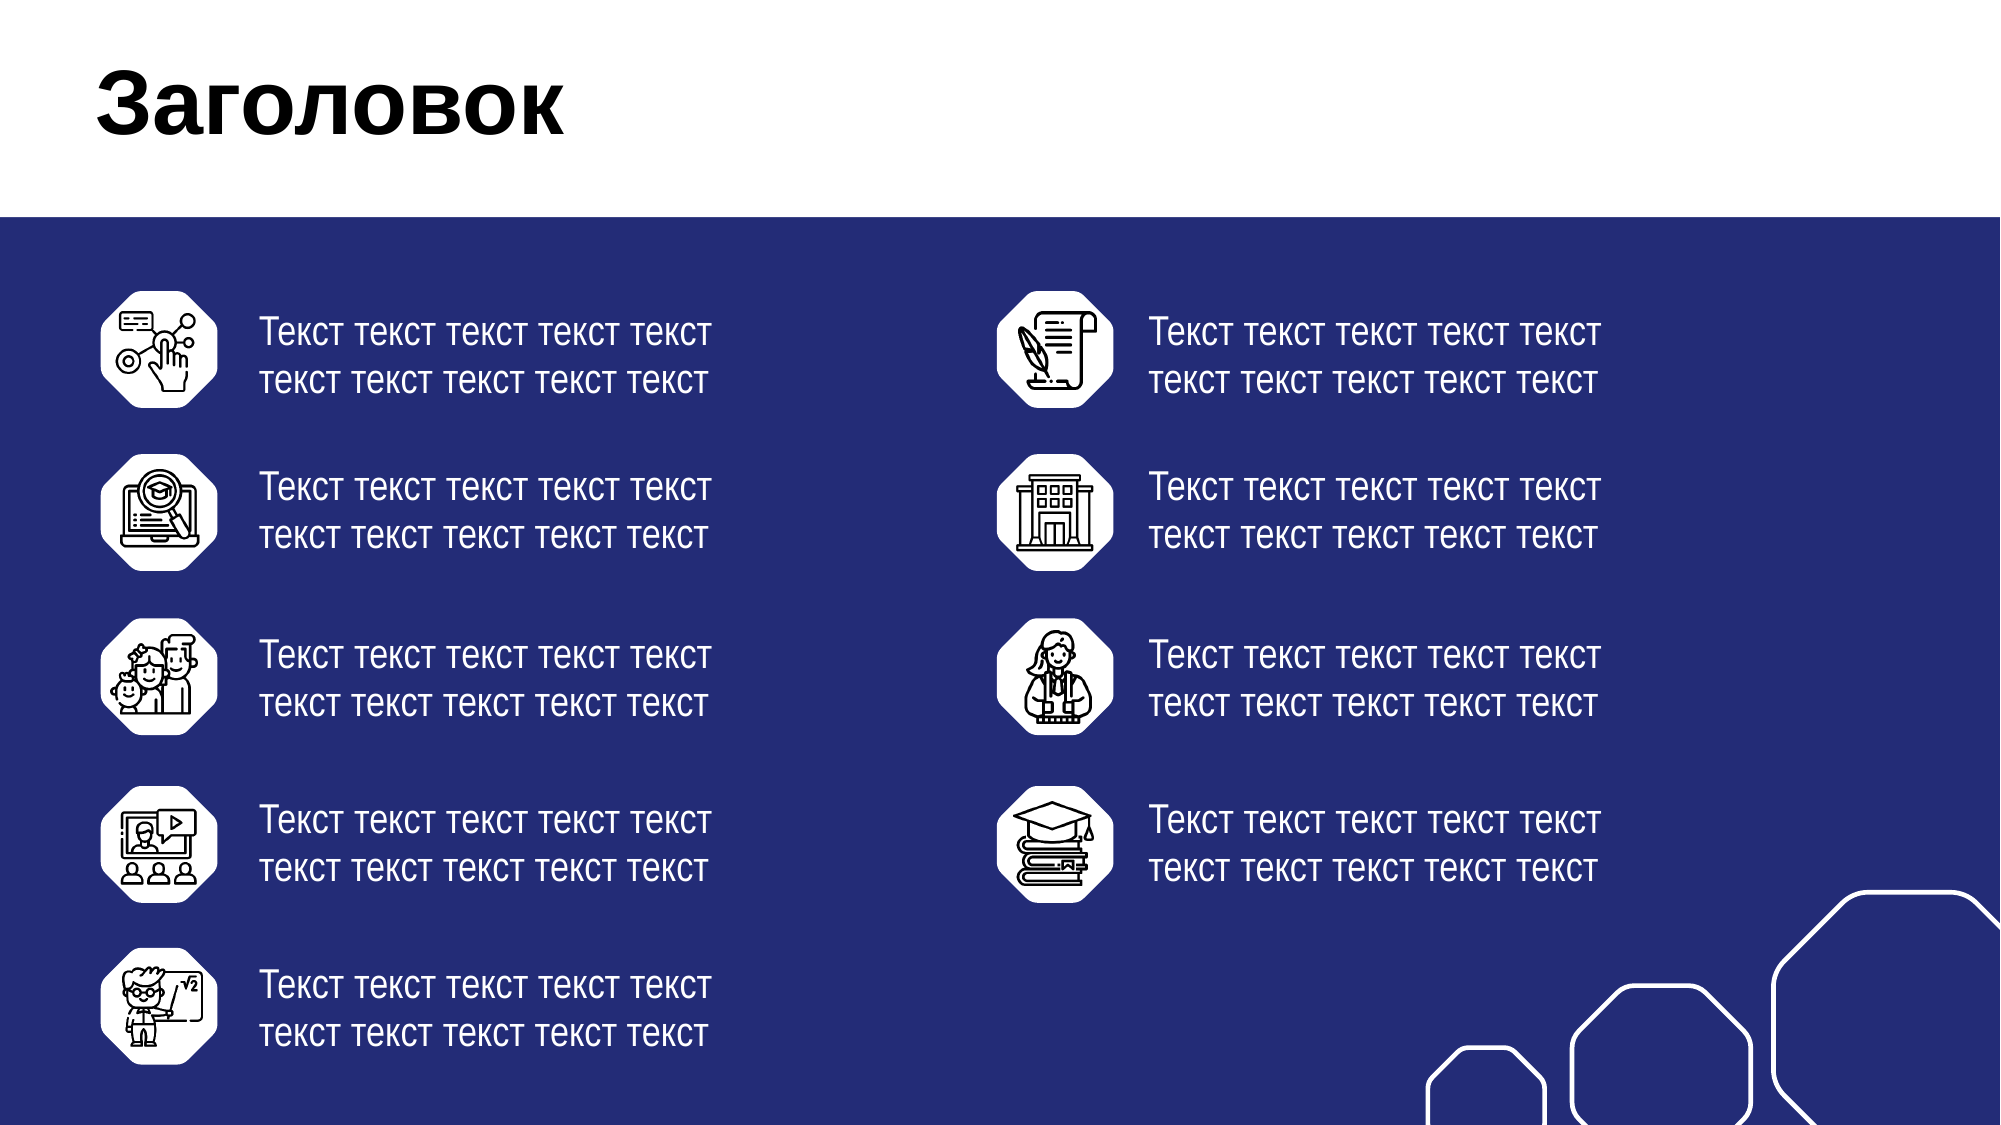

Заголовок
Текст текст текст текст текст текст текст текст текст текст
Текст текст текст текст текст текст текст текст текст текст
Текст текст текст текст текст текст текст текст текст текст
Текст текст текст текст текст текст текст текст текст текст
Текст текст текст текст текст текст текст текст текст текст
Текст текст текст текст текст текст текст текст текст текст
Текст текст текст текст текст текст текст текст текст текст
Текст текст текст текст текст текст текст текст текст текст
Текст текст текст текст текст текст текст текст текст текст